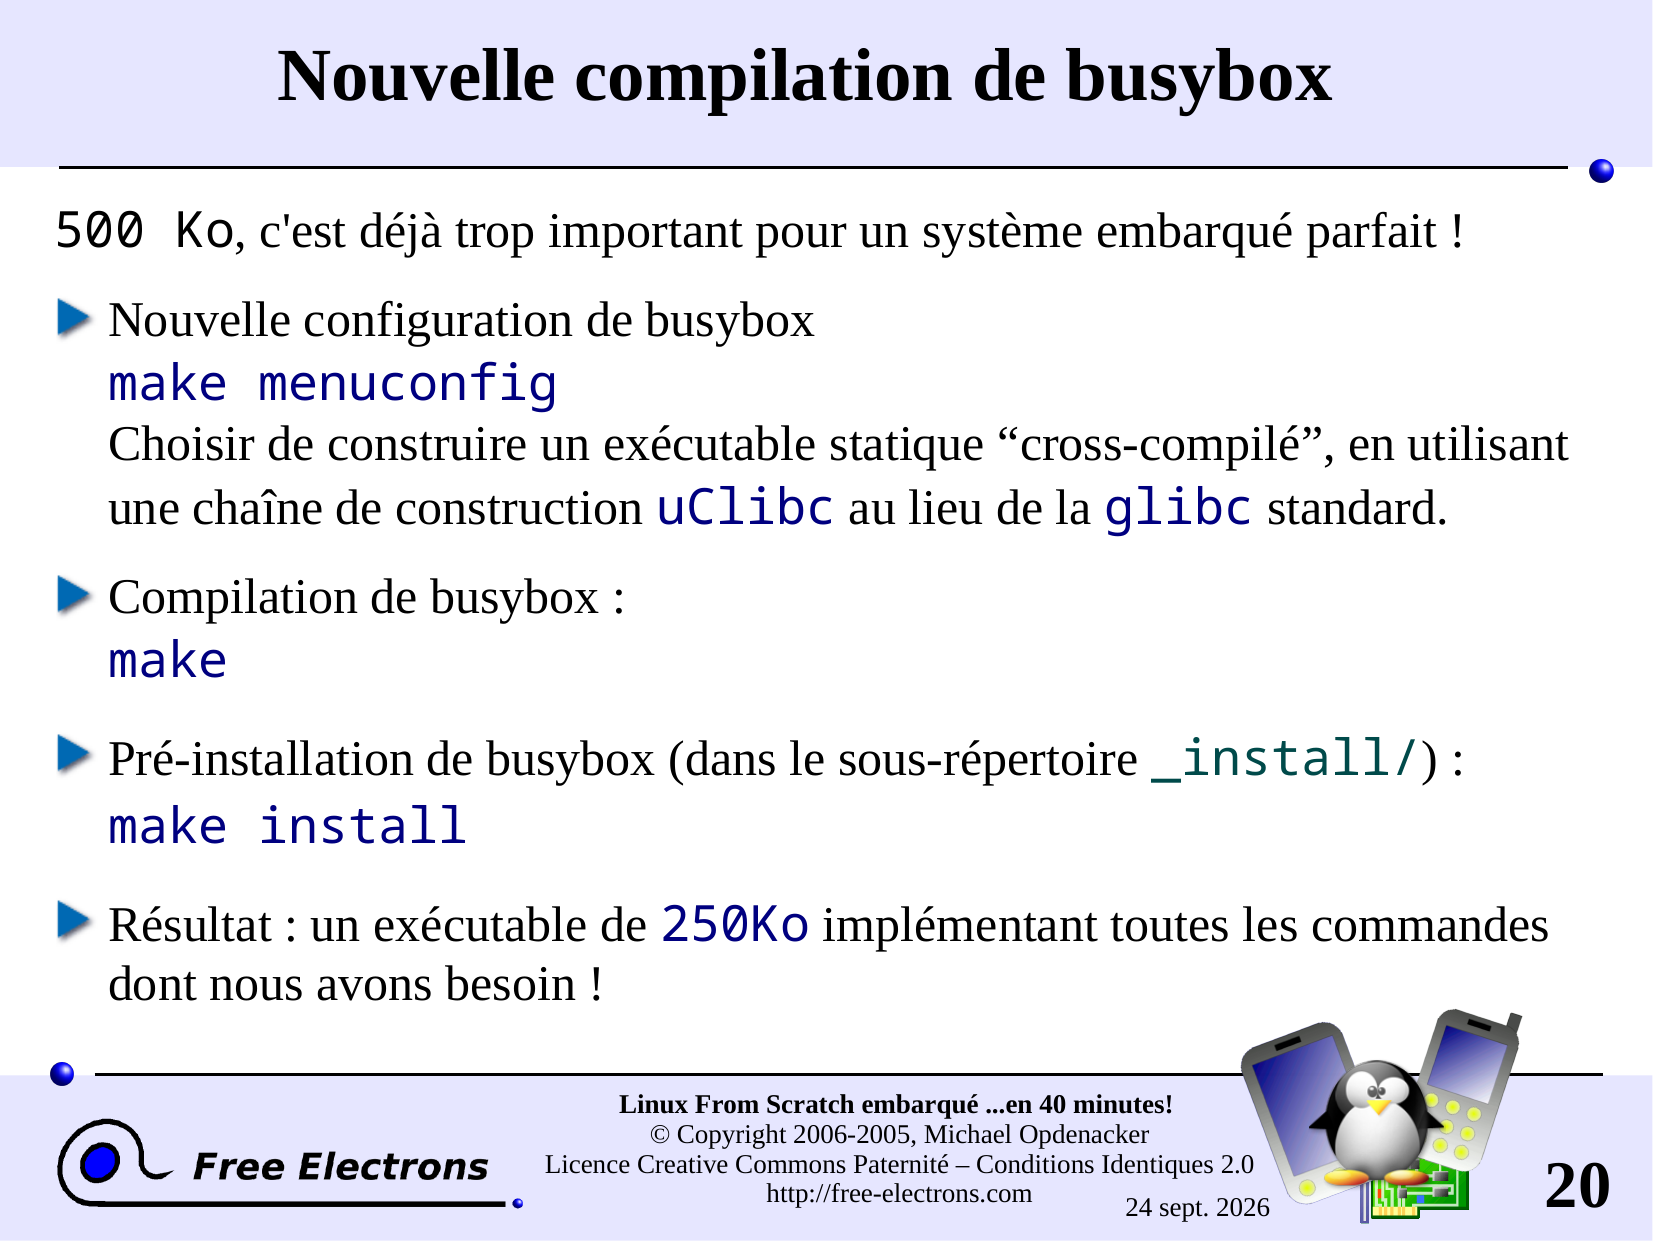

# Nouvelle compilation de busybox
500 Ko, c'est déjà trop important pour un système embarqué parfait !
Nouvelle configuration de busybox
make menuconfig
Choisir de construire un exécutable statique “cross-compilé”, en utilisant une chaîne de construction uClibc au lieu de la glibc standard.
Compilation de busybox :
make
Pré-installation de busybox (dans le sous-répertoire _install/) :
make install
Résultat : un exécutable de 250Ko implémentant toutes les commandes dont nous avons besoin !